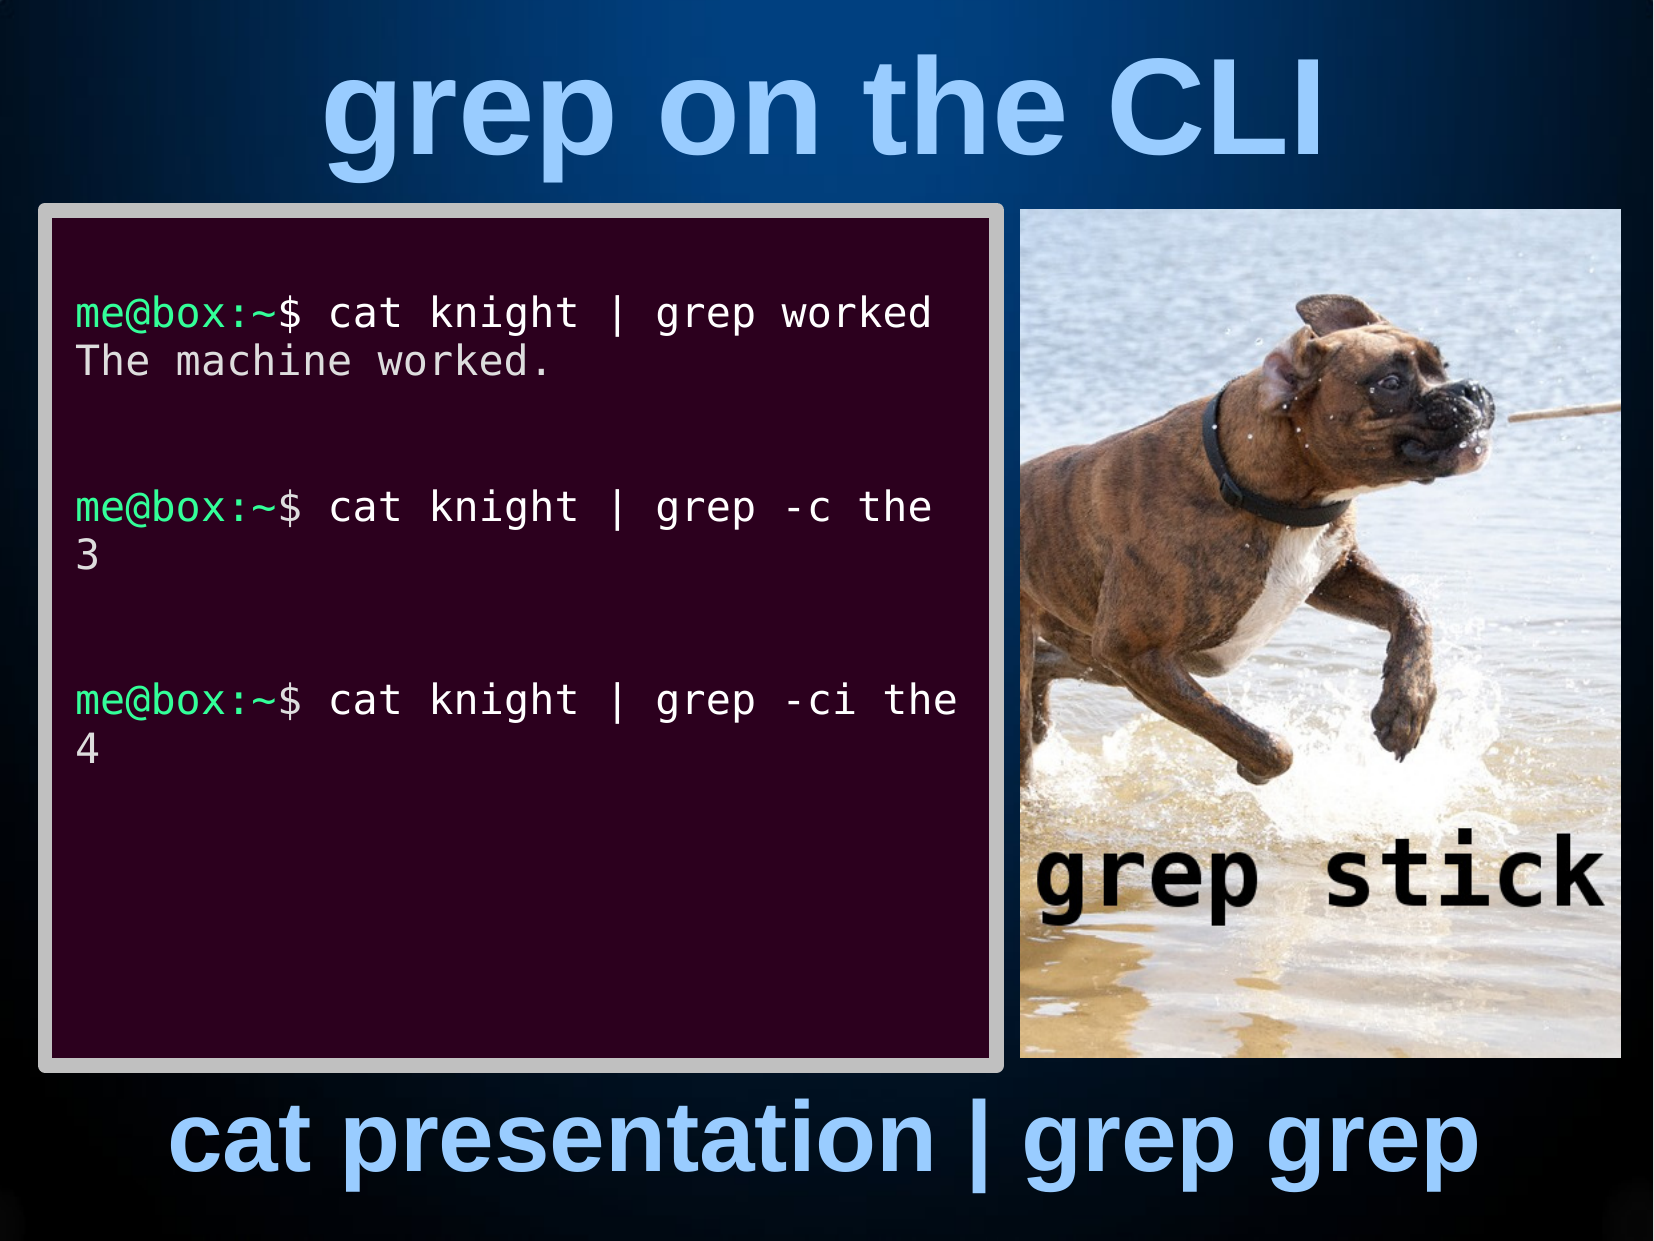

# grep on the CLI
me@box:~$ cat knight | grep worked
The machine worked.
me@box:~$ cat knight | grep -c the
3
me@box:~$ cat knight | grep -ci the
4
cat presentation | grep grep